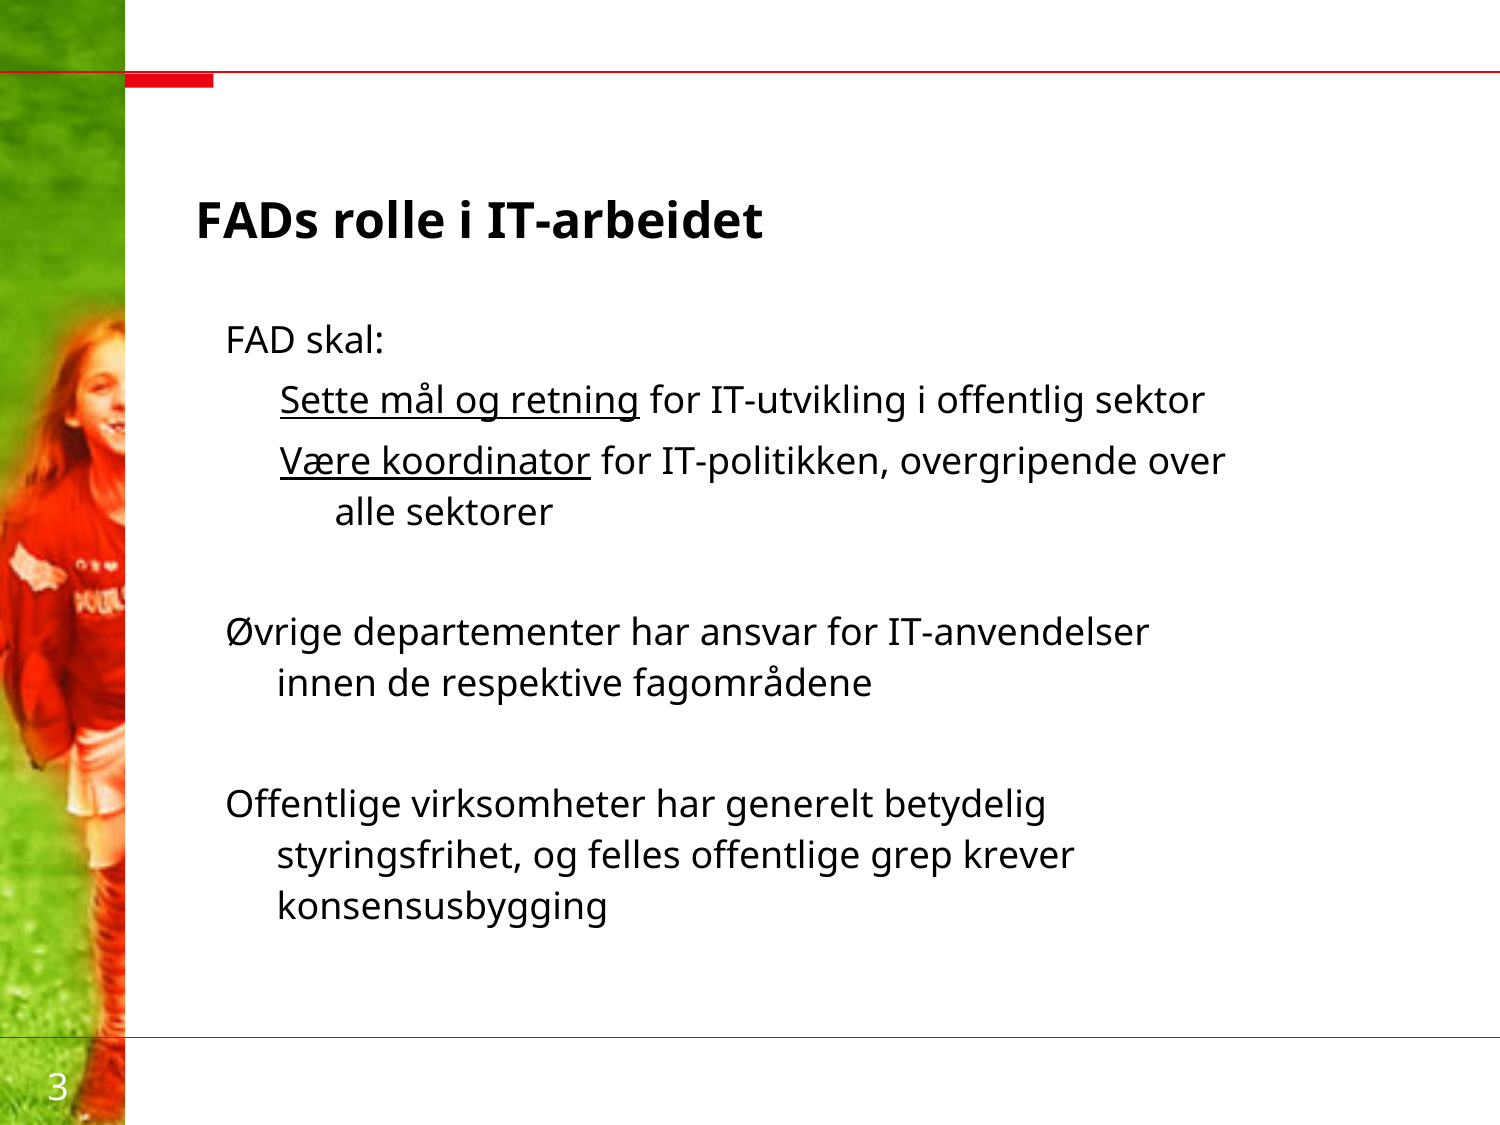

# FADs rolle i IT-arbeidet
FAD skal:
Sette mål og retning for IT-utvikling i offentlig sektor
Være koordinator for IT-politikken, overgripende over alle sektorer
Øvrige departementer har ansvar for IT-anvendelser innen de respektive fagområdene
Offentlige virksomheter har generelt betydelig styringsfrihet, og felles offentlige grep krever konsensusbygging